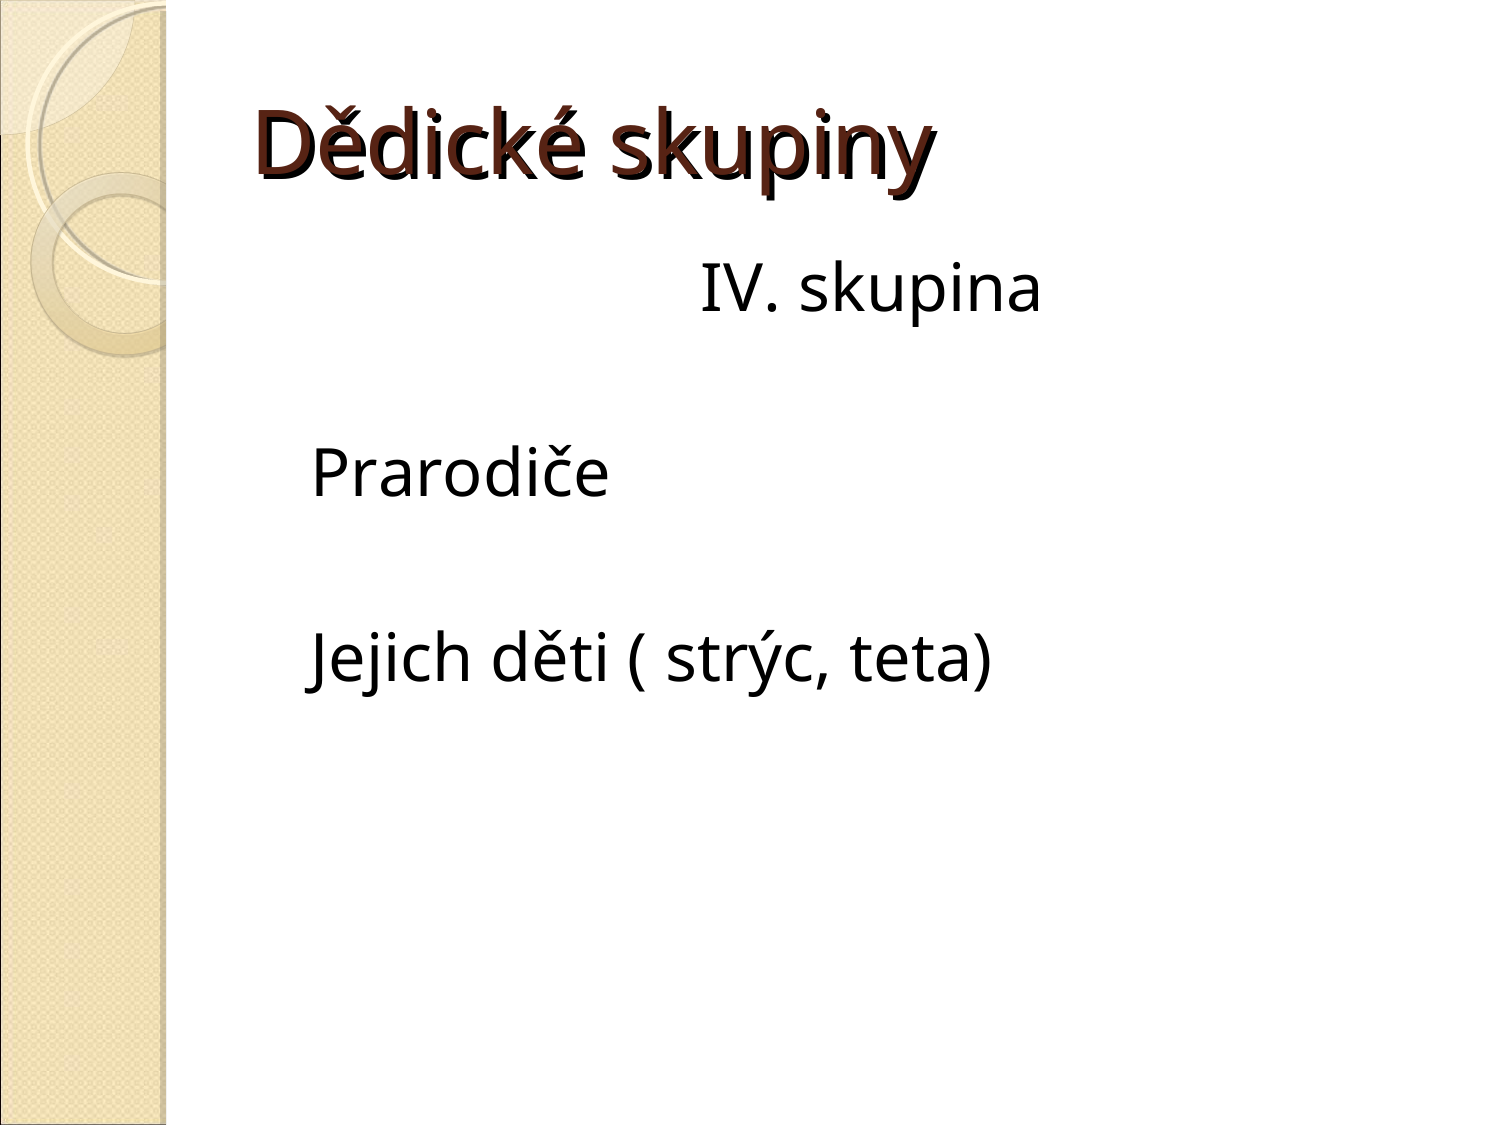

# Dědické skupiny
				IV. skupina
	Prarodiče
	Jejich děti ( strýc, teta)